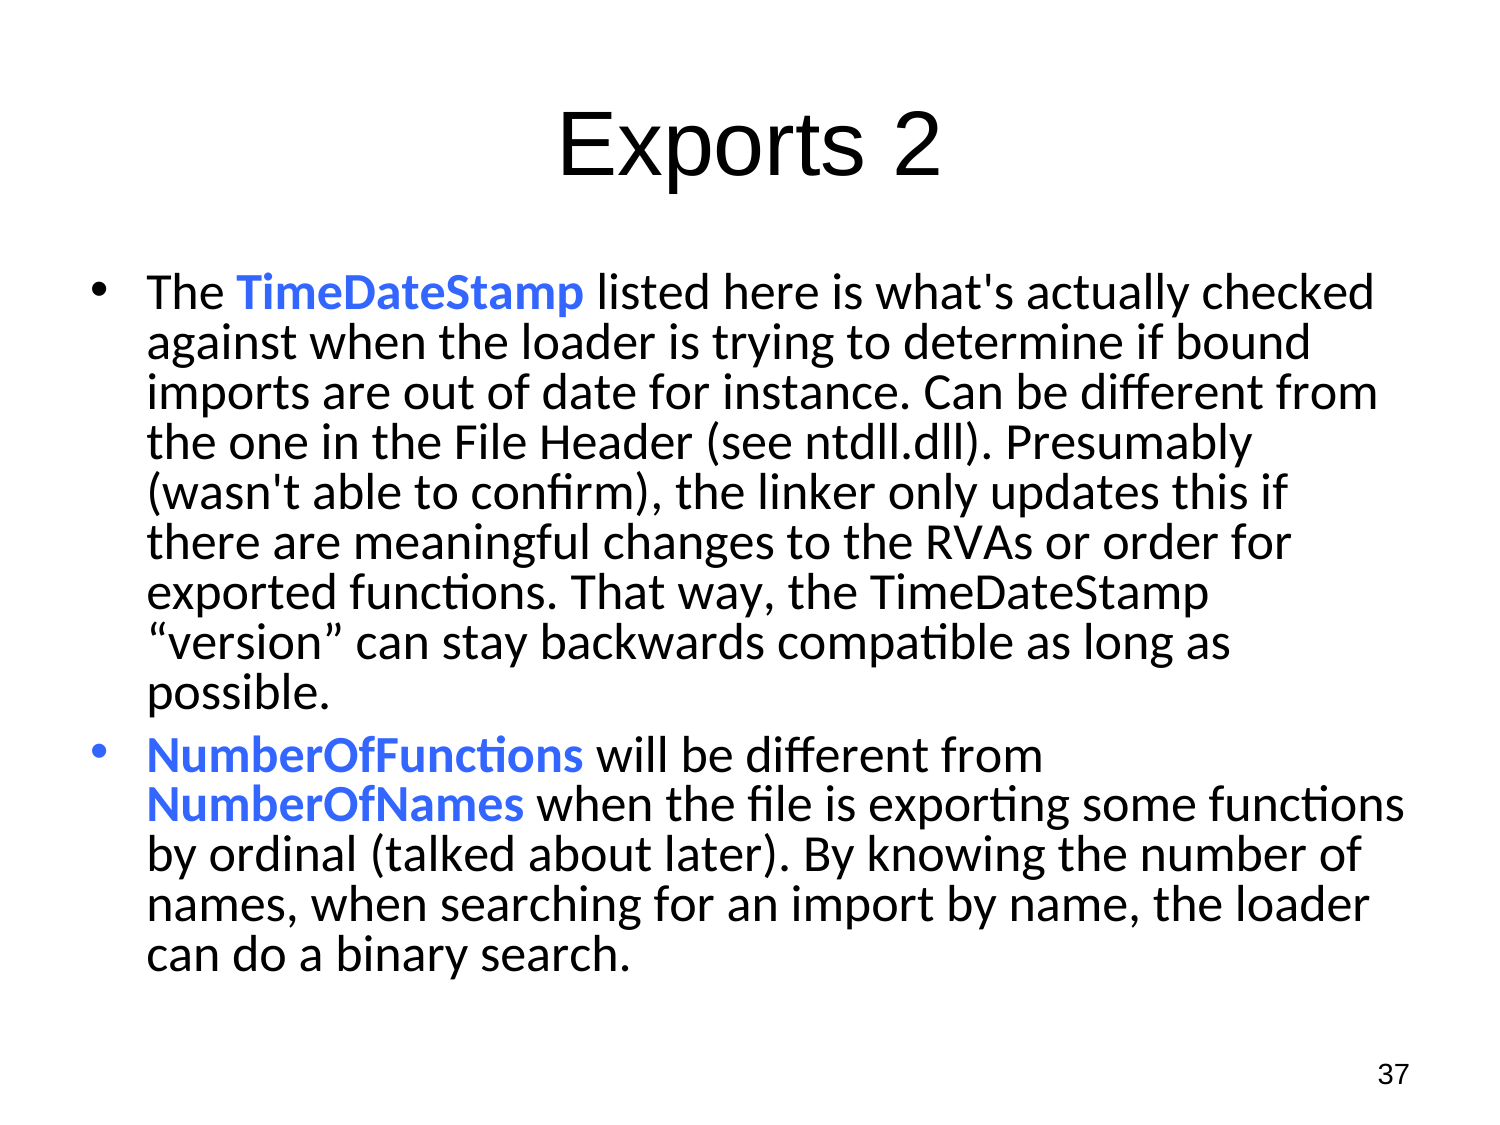

# Exports 2
The TimeDateStamp listed here is what's actually checked against when the loader is trying to determine if bound imports are out of date for instance. Can be different from the one in the File Header (see ntdll.dll). Presumably (wasn't able to confirm), the linker only updates this if there are meaningful changes to the RVAs or order for exported functions. That way, the TimeDateStamp “version” can stay backwards compatible as long as possible.
NumberOfFunctions will be different from NumberOfNames when the file is exporting some functions by ordinal (talked about later). By knowing the number of names, when searching for an import by name, the loader can do a binary search.